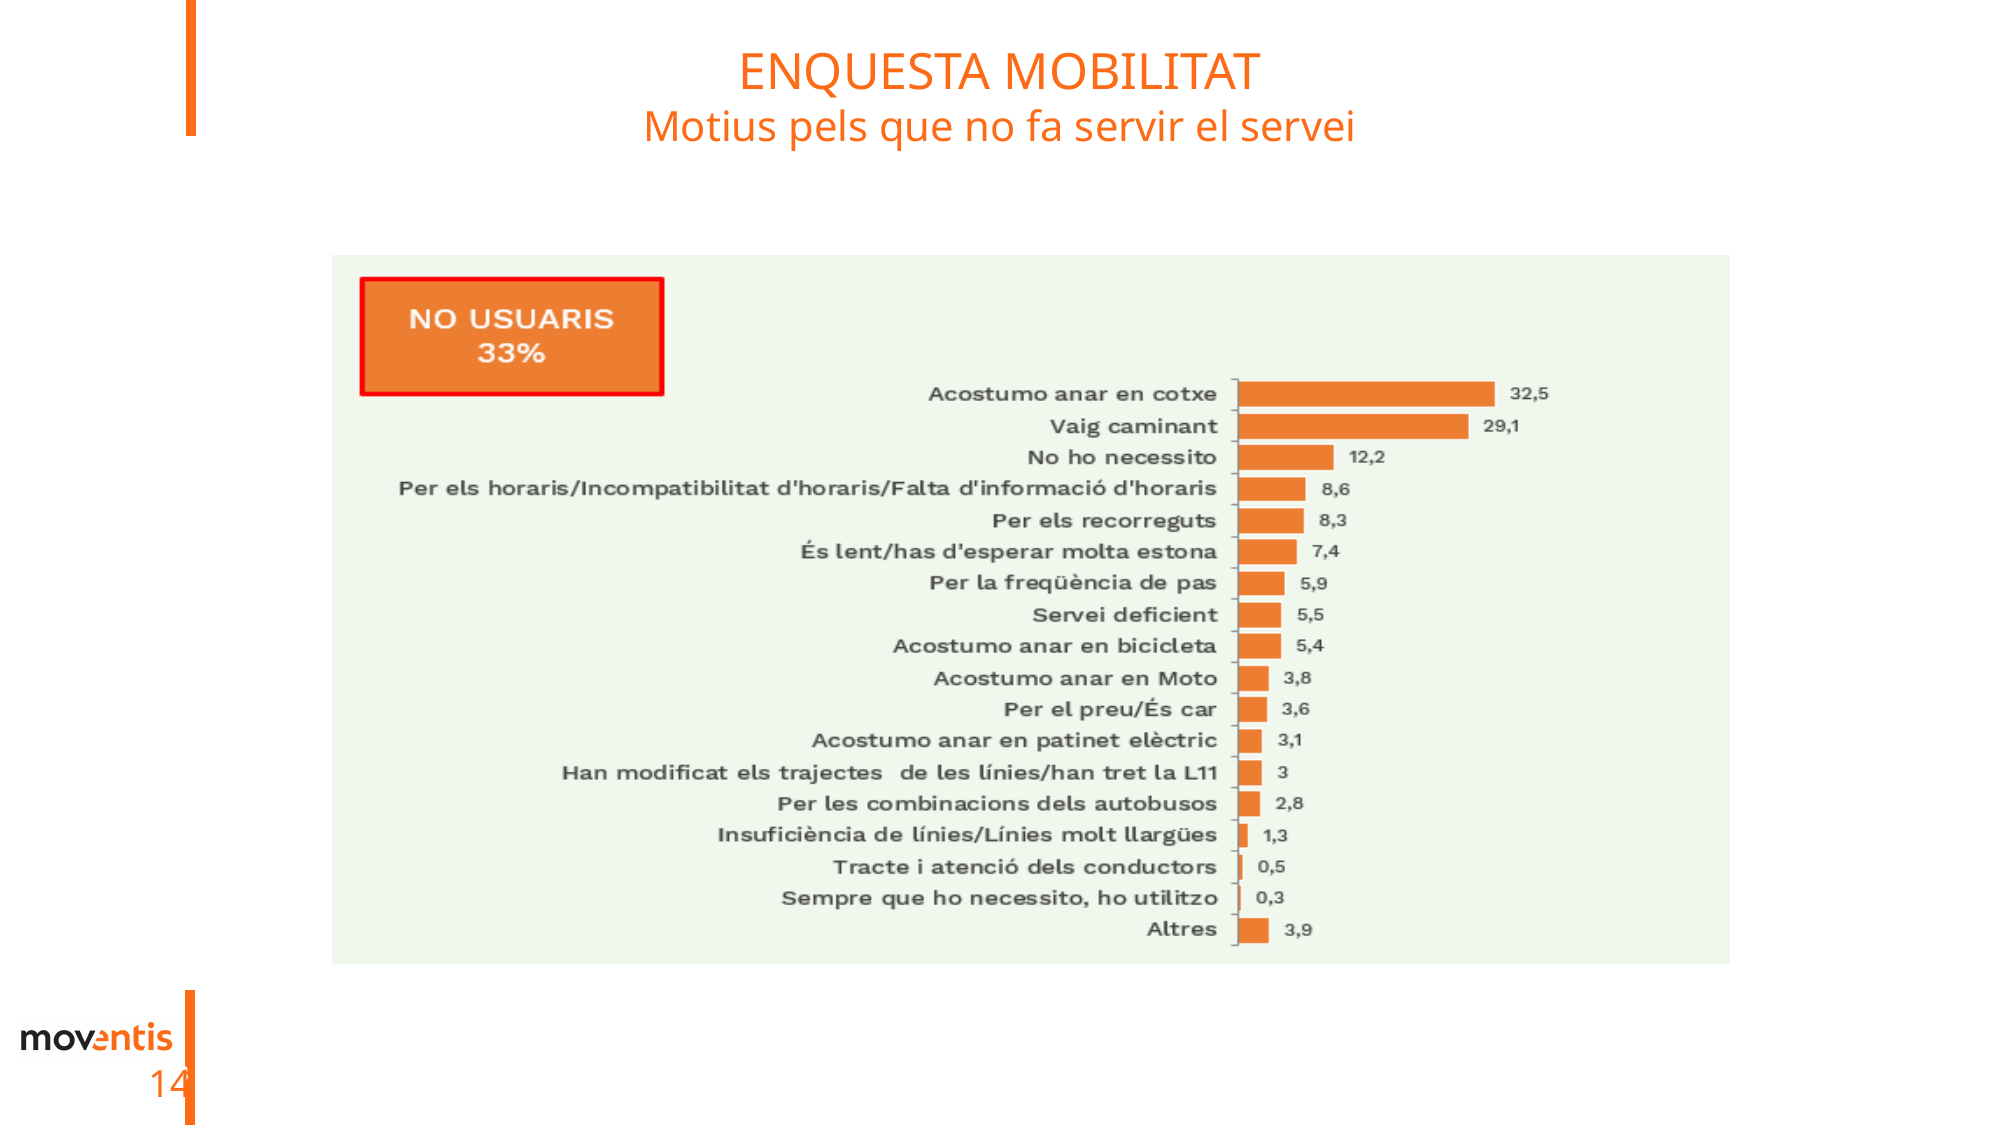

ENQUESTA MOBILITAT
Motius pels que no fa servir el servei
31/3/23